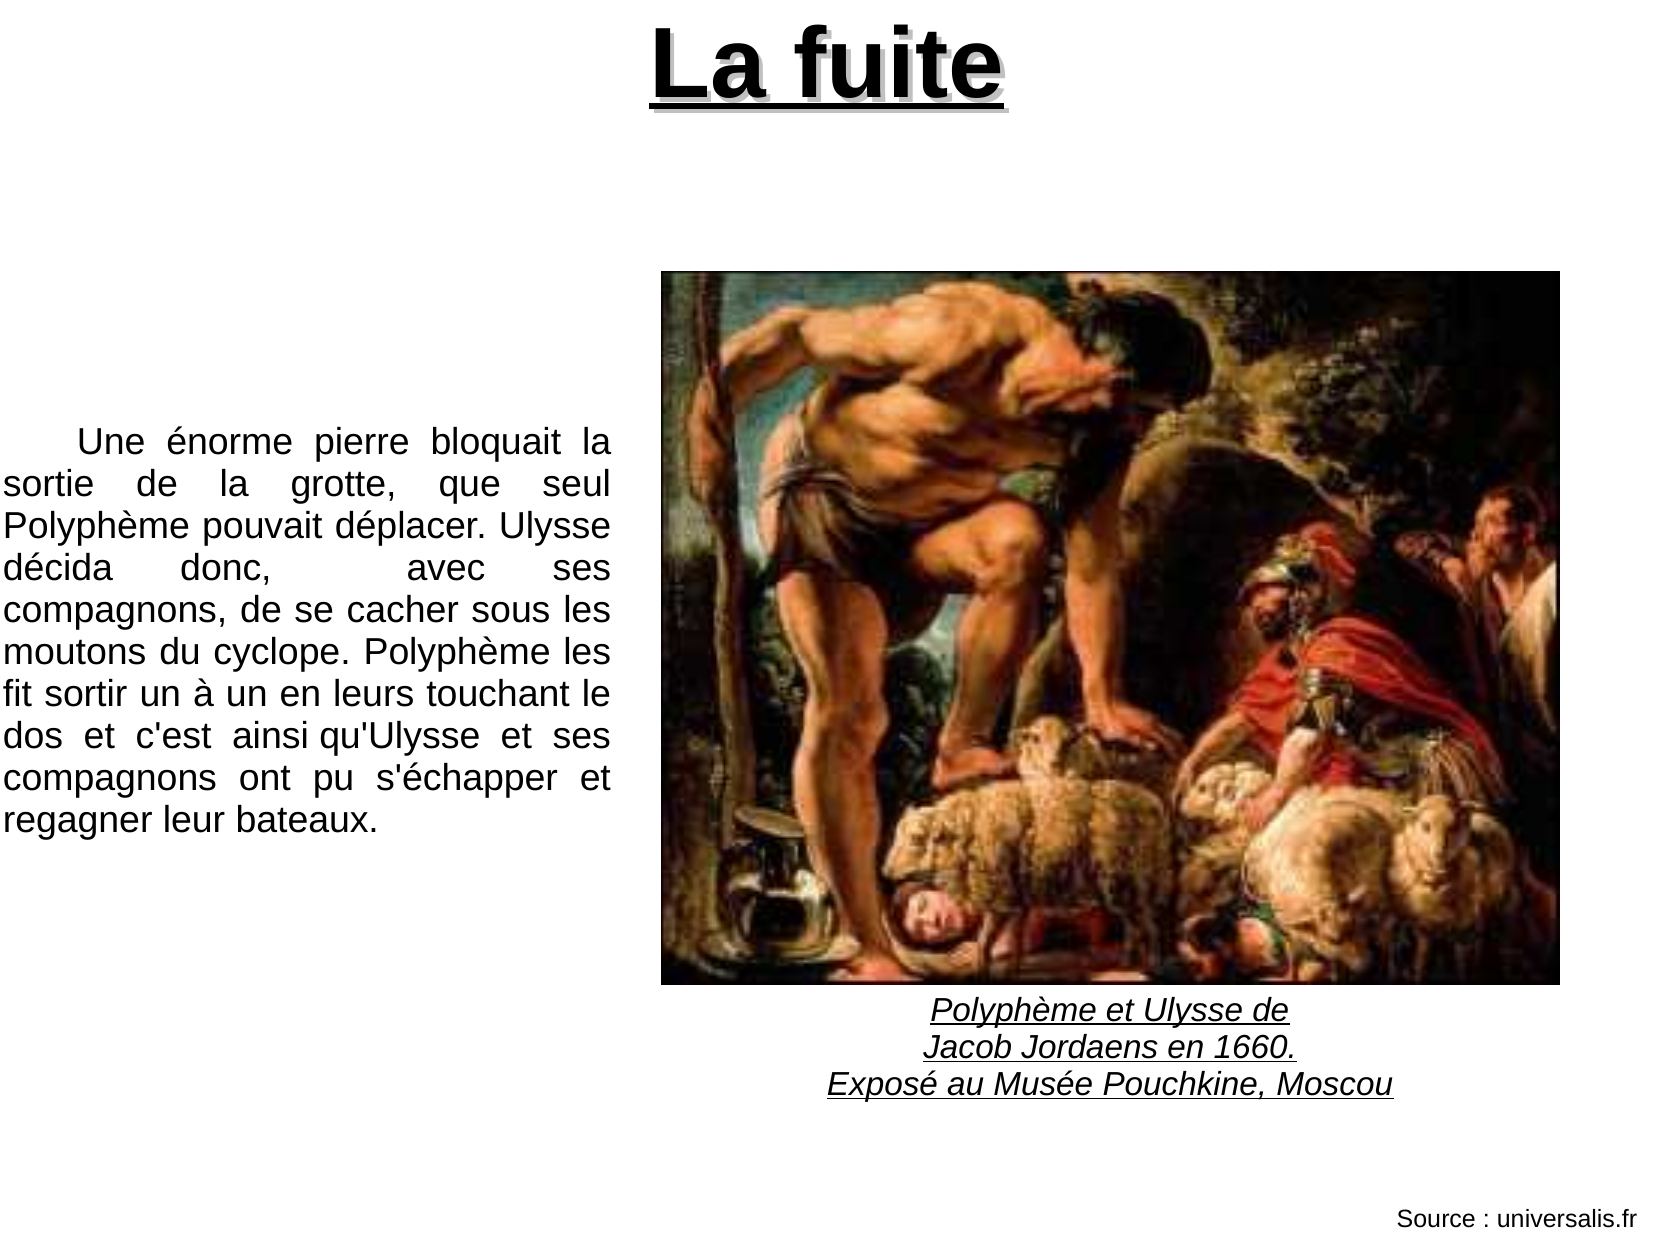

La fuite
	Une énorme pierre bloquait la sortie de la grotte, que seul Polyphème pouvait déplacer. Ulysse décida donc, avec ses compagnons, de se cacher sous les moutons du cyclope. Polyphème les fit sortir un à un en leurs touchant le dos et c'est ainsi qu'Ulysse et ses compagnons ont pu s'échapper et regagner leur bateaux.
Polyphème et Ulysse de
Jacob Jordaens en 1660.
Exposé au Musée Pouchkine, Moscou
Source : universalis.fr